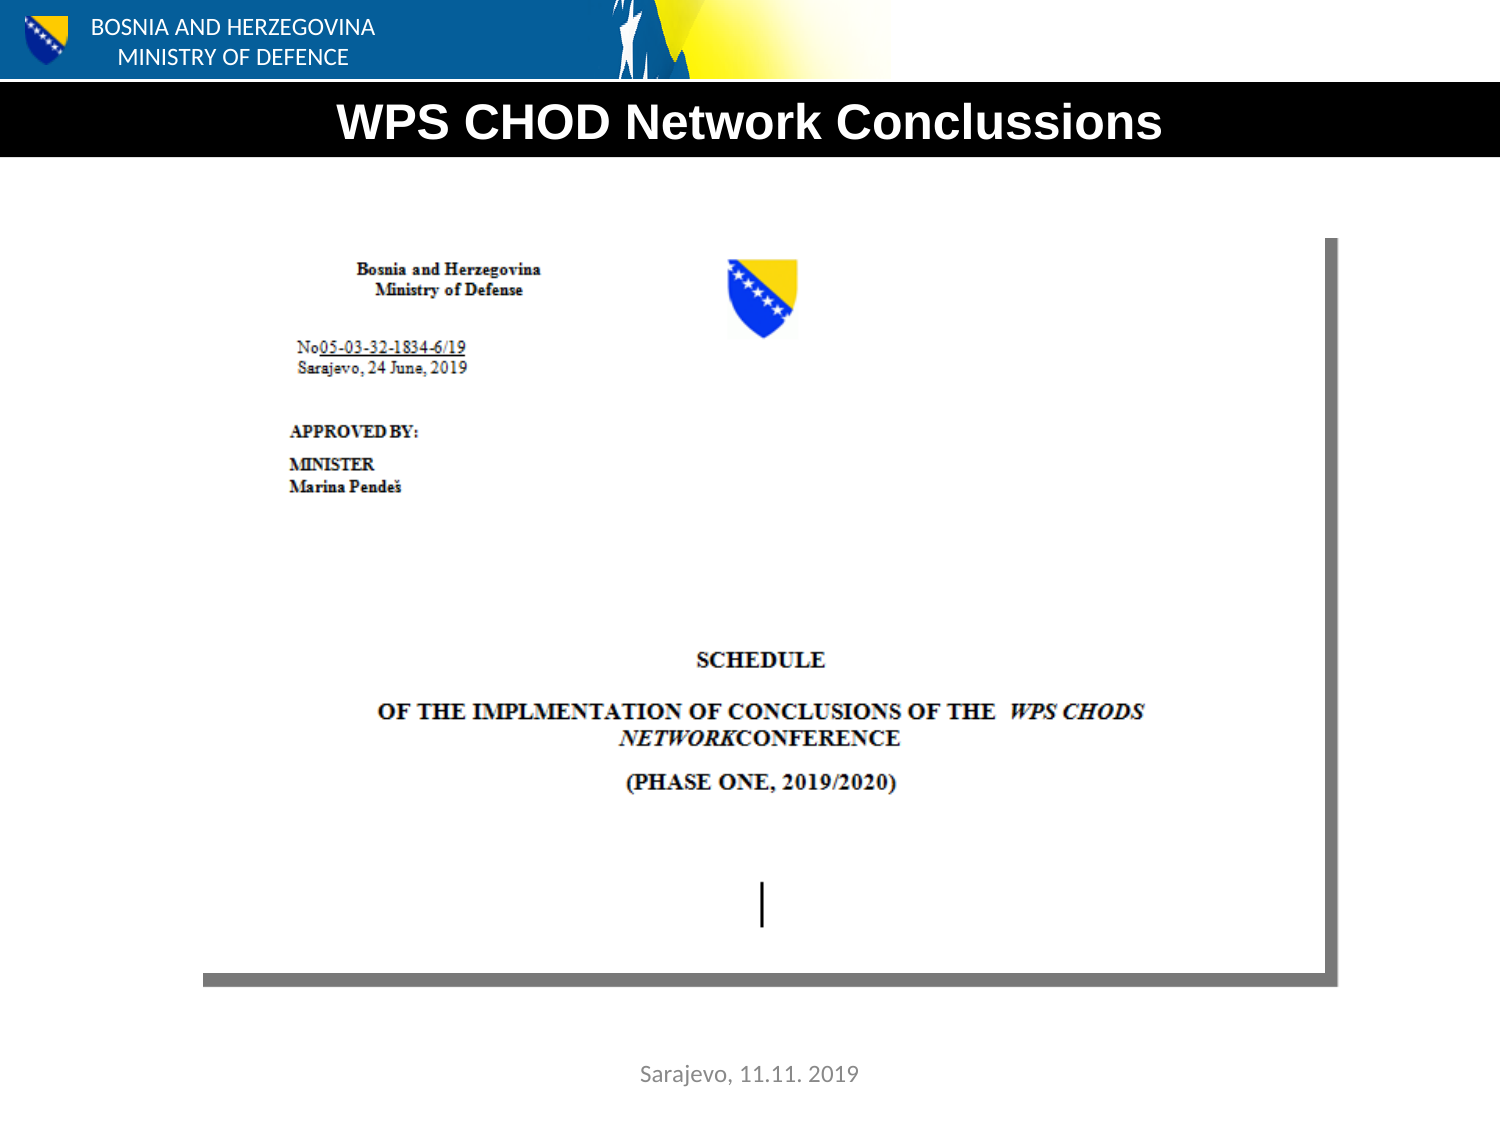

# WPS CHOD Network Conclussions
Sarajevo, 11.11. 2019